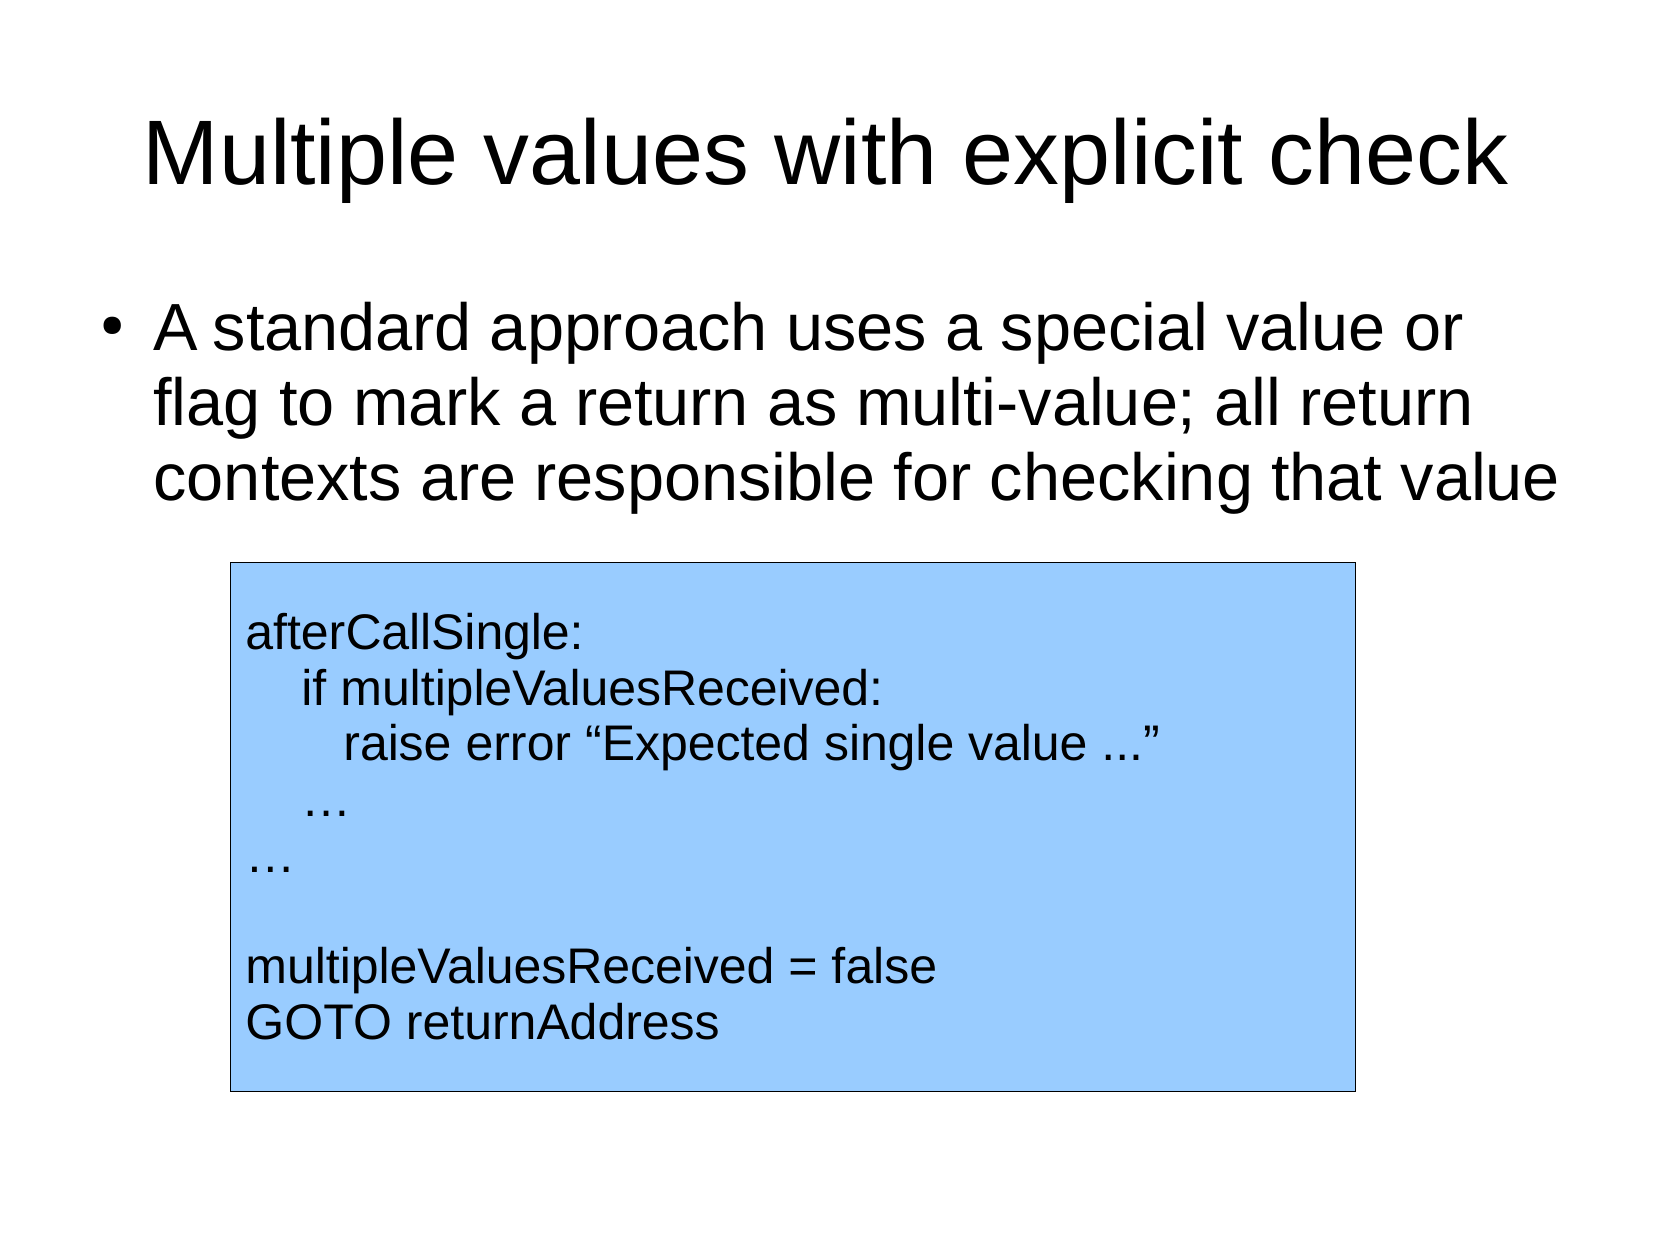

# Multiple values with explicit check
A standard approach uses a special value or flag to mark a return as multi-value; all return contexts are responsible for checking that value
afterCallSingle:
 if multipleValuesReceived:
 raise error “Expected single value ...”
 …
…
multipleValuesReceived = false
GOTO returnAddress